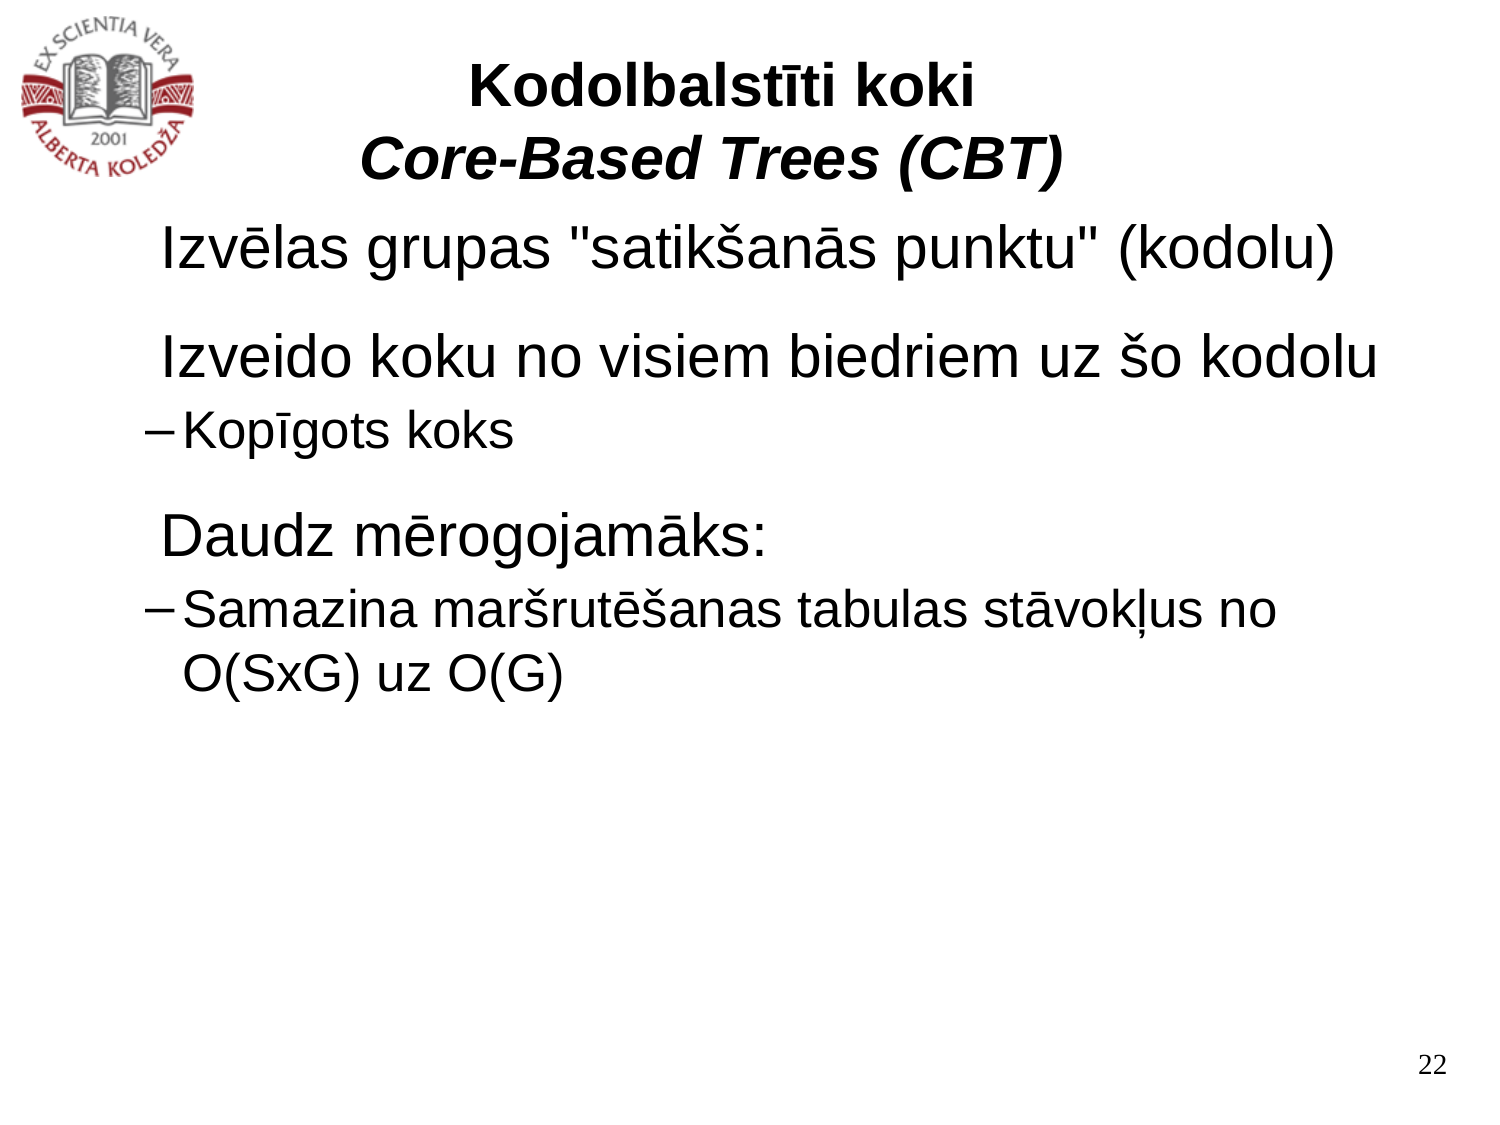

# Kodolbalstīti koki Core-Based Trees (CBT)
Izvēlas grupas "satikšanās punktu" (kodolu)
Izveido koku no visiem biedriem uz šo kodolu
Kopīgots koks
Daudz mērogojamāks:
Samazina maršrutēšanas tabulas stāvokļus no O(SxG) uz O(G)